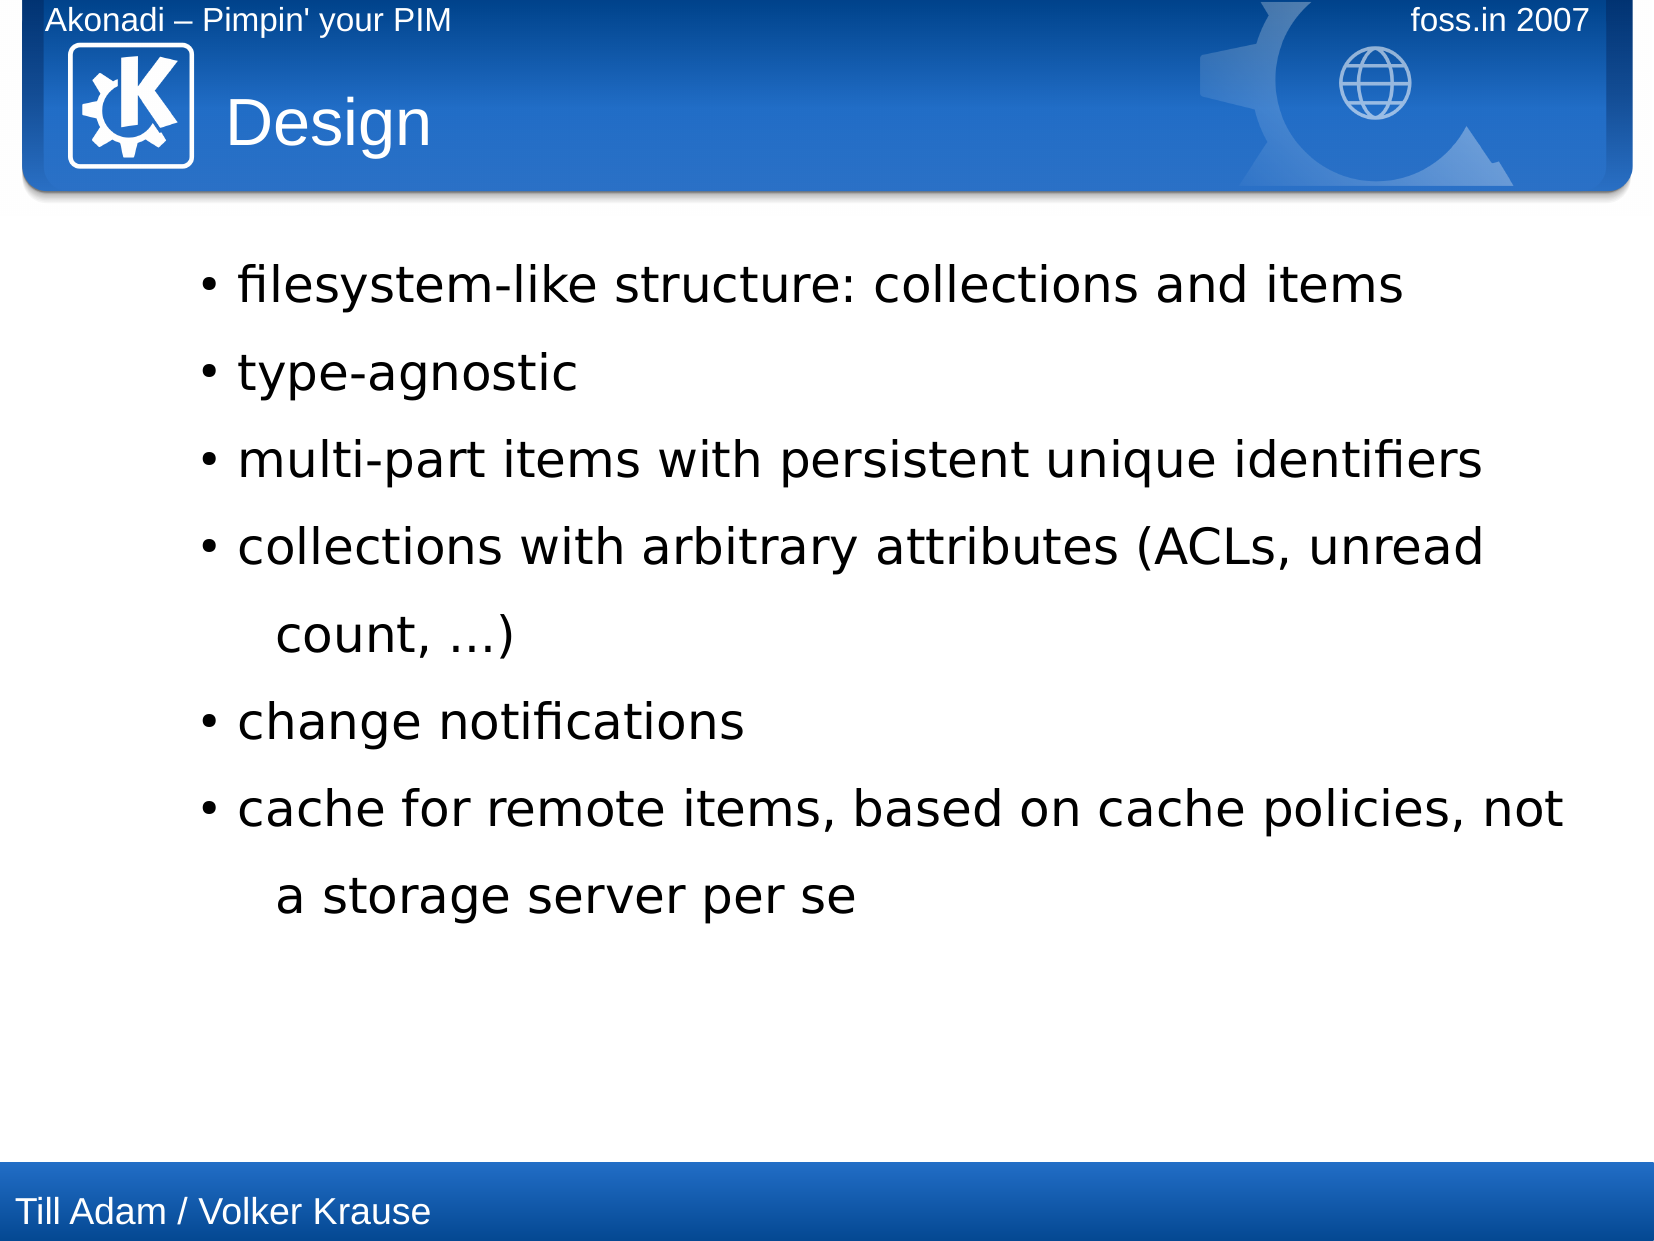

# Design
filesystem-like structure: collections and items
type-agnostic
multi-part items with persistent unique identifiers
collections with arbitrary attributes (ACLs, unread count, ...)
change notifications
cache for remote items, based on cache policies, not a storage server per se